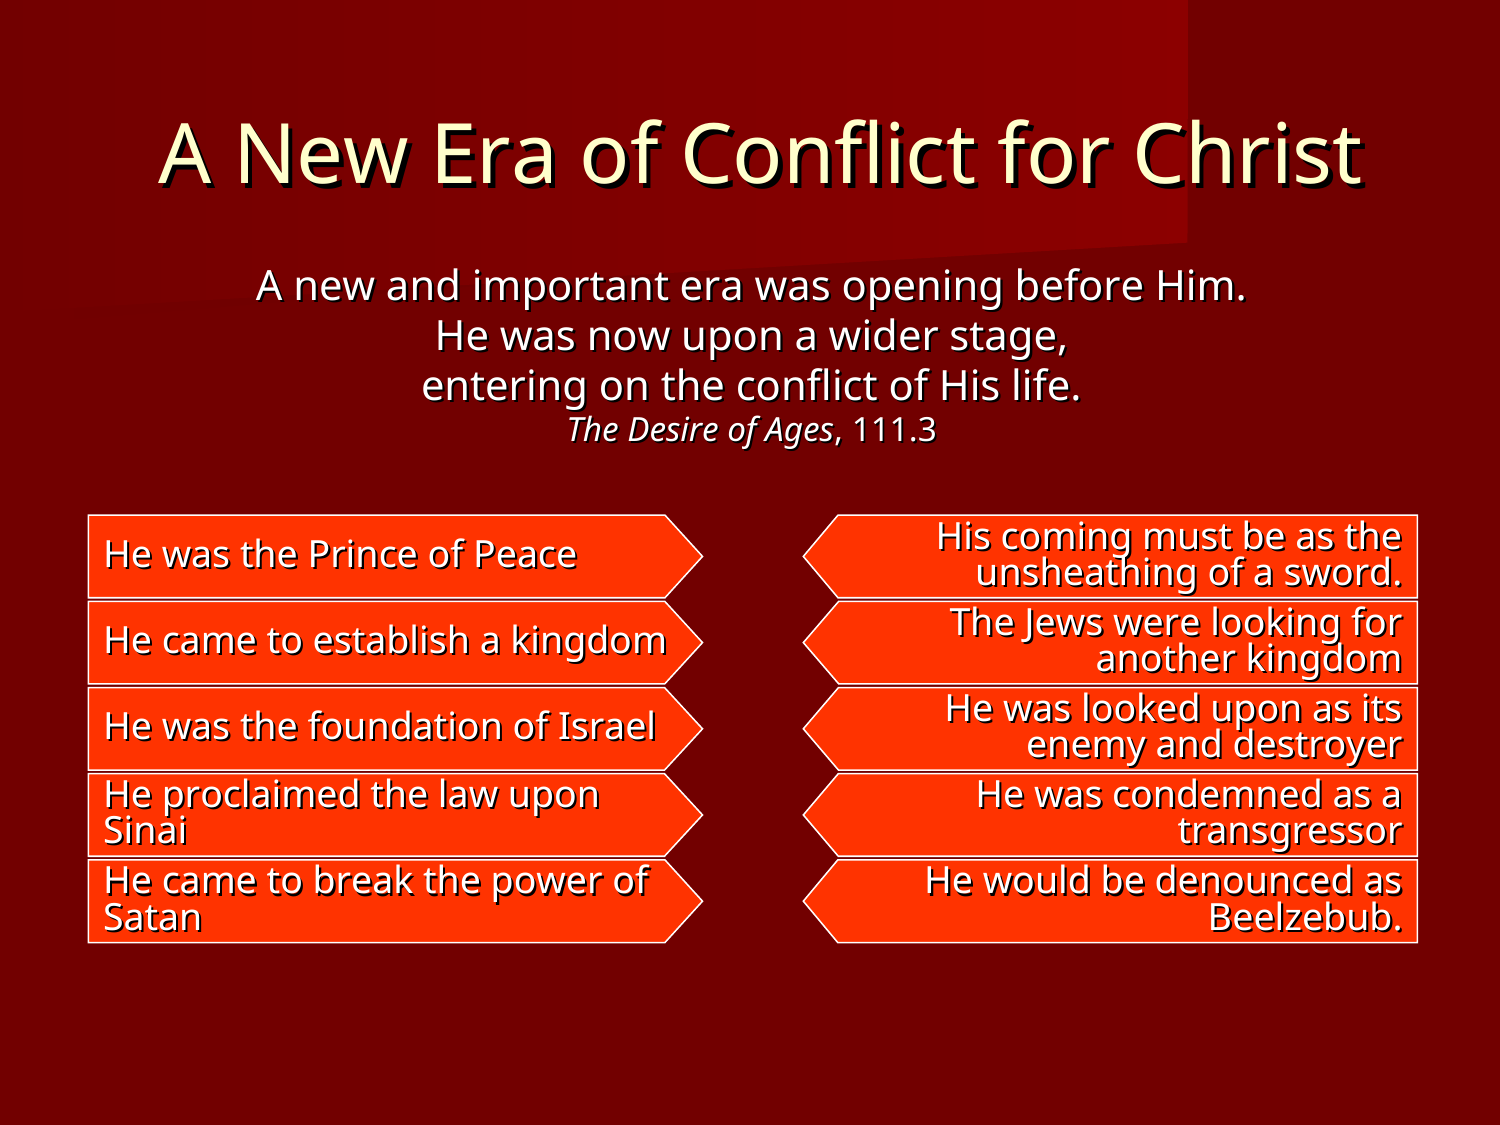

# A New Era of Conflict for Christ
A new and important era was opening before Him.
He was now upon a wider stage,
entering on the conflict of His life.
The Desire of Ages, 111.3
He was the Prince of Peace
His coming must be as the unsheathing of a sword.
He came to establish a kingdom
The Jews were looking for another kingdom
He was the foundation of Israel
He was looked upon as its enemy and destroyer
He proclaimed the law upon Sinai
He was condemned as a transgressor
He came to break the power of Satan
He would be denounced as Beelzebub.